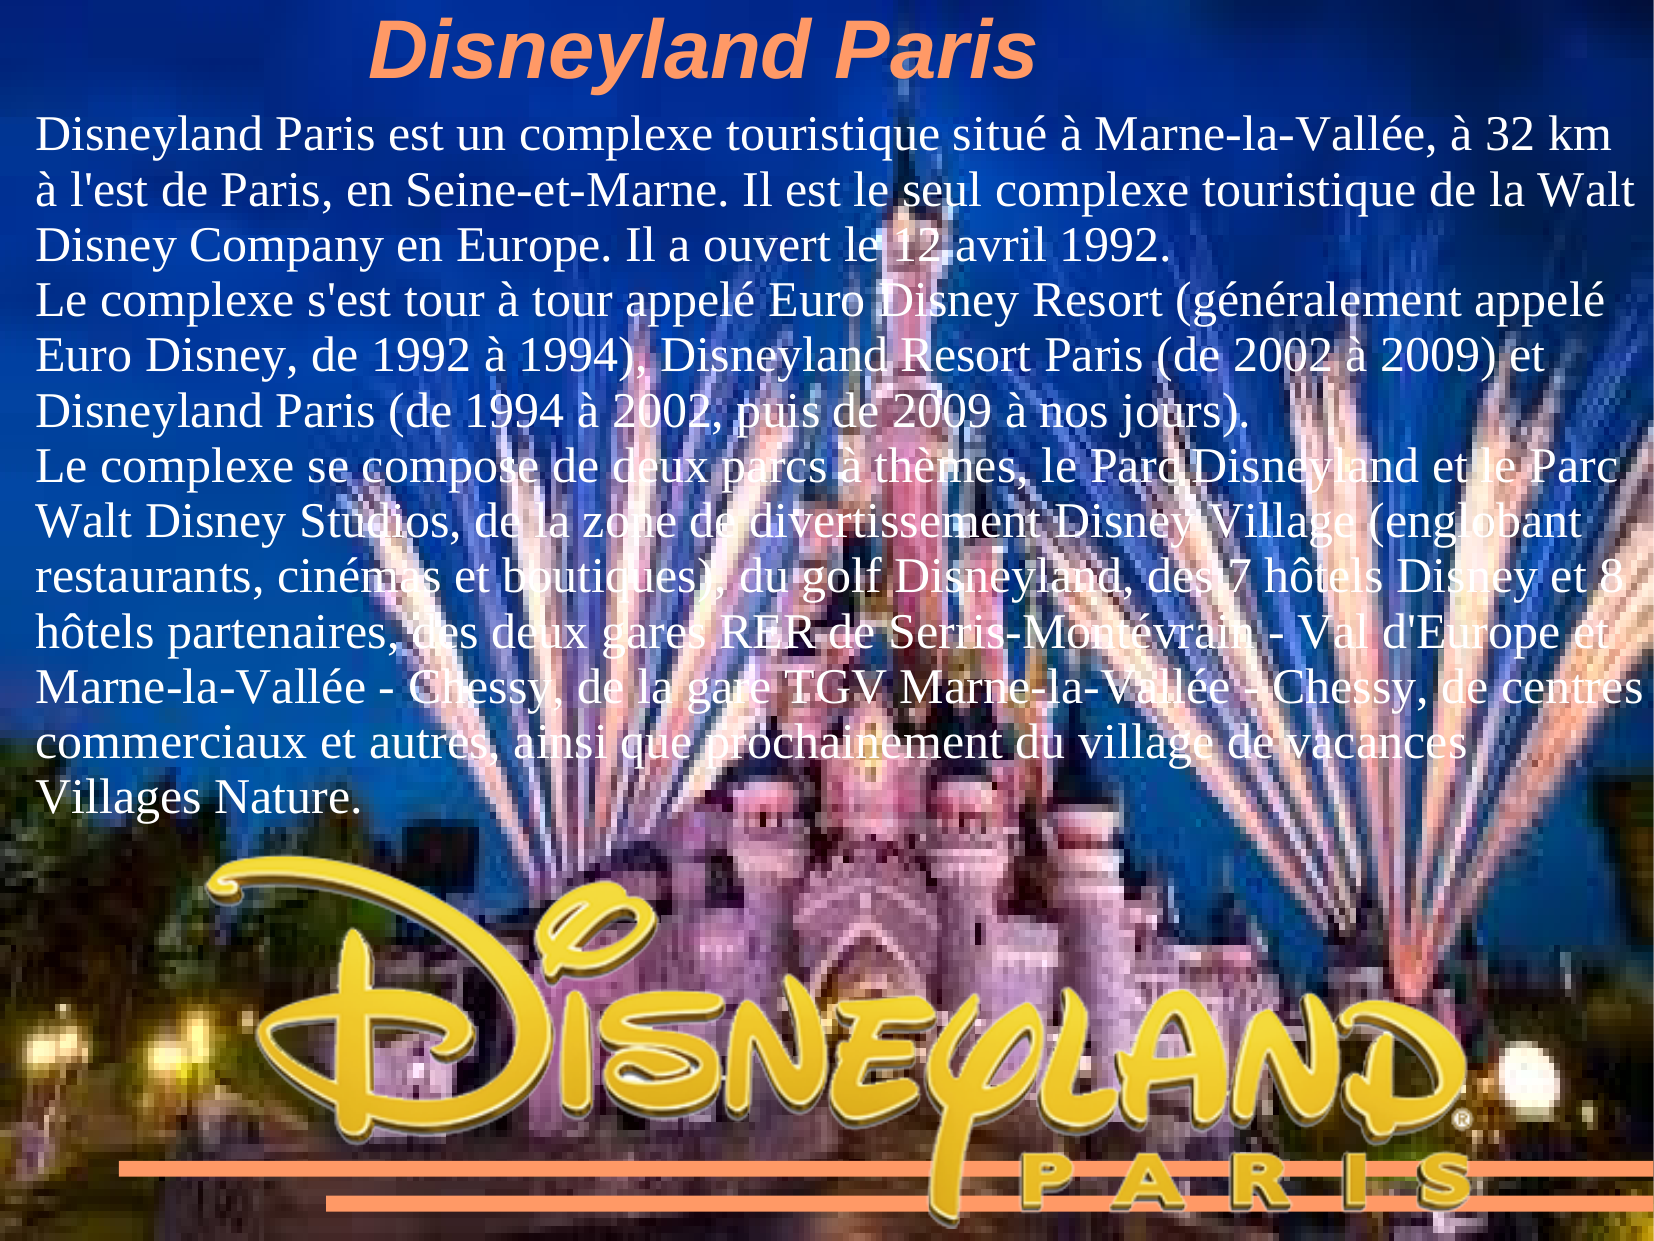

# Disneyland Paris
Disneyland Paris est un complexe touristique situé à Marne-la-Vallée, à 32 km à l'est de Paris, en Seine-et-Marne. Il est le seul complexe touristique de la Walt Disney Company en Europe. Il a ouvert le 12 avril 1992.
Le complexe s'est tour à tour appelé Euro Disney Resort (généralement appelé Euro Disney, de 1992 à 1994), Disneyland Resort Paris (de 2002 à 2009) et Disneyland Paris (de 1994 à 2002, puis de 2009 à nos jours).
Le complexe se compose de deux parcs à thèmes, le Parc Disneyland et le Parc Walt Disney Studios, de la zone de divertissement Disney Village (englobant restaurants, cinémas et boutiques), du golf Disneyland, des 7 hôtels Disney et 8 hôtels partenaires, des deux gares RER de Serris-Montévrain - Val d'Europe et Marne-la-Vallée - Chessy, de la gare TGV Marne-la-Vallée - Chessy, de centres commerciaux et autres, ainsi que prochainement du village de vacances Villages Nature.